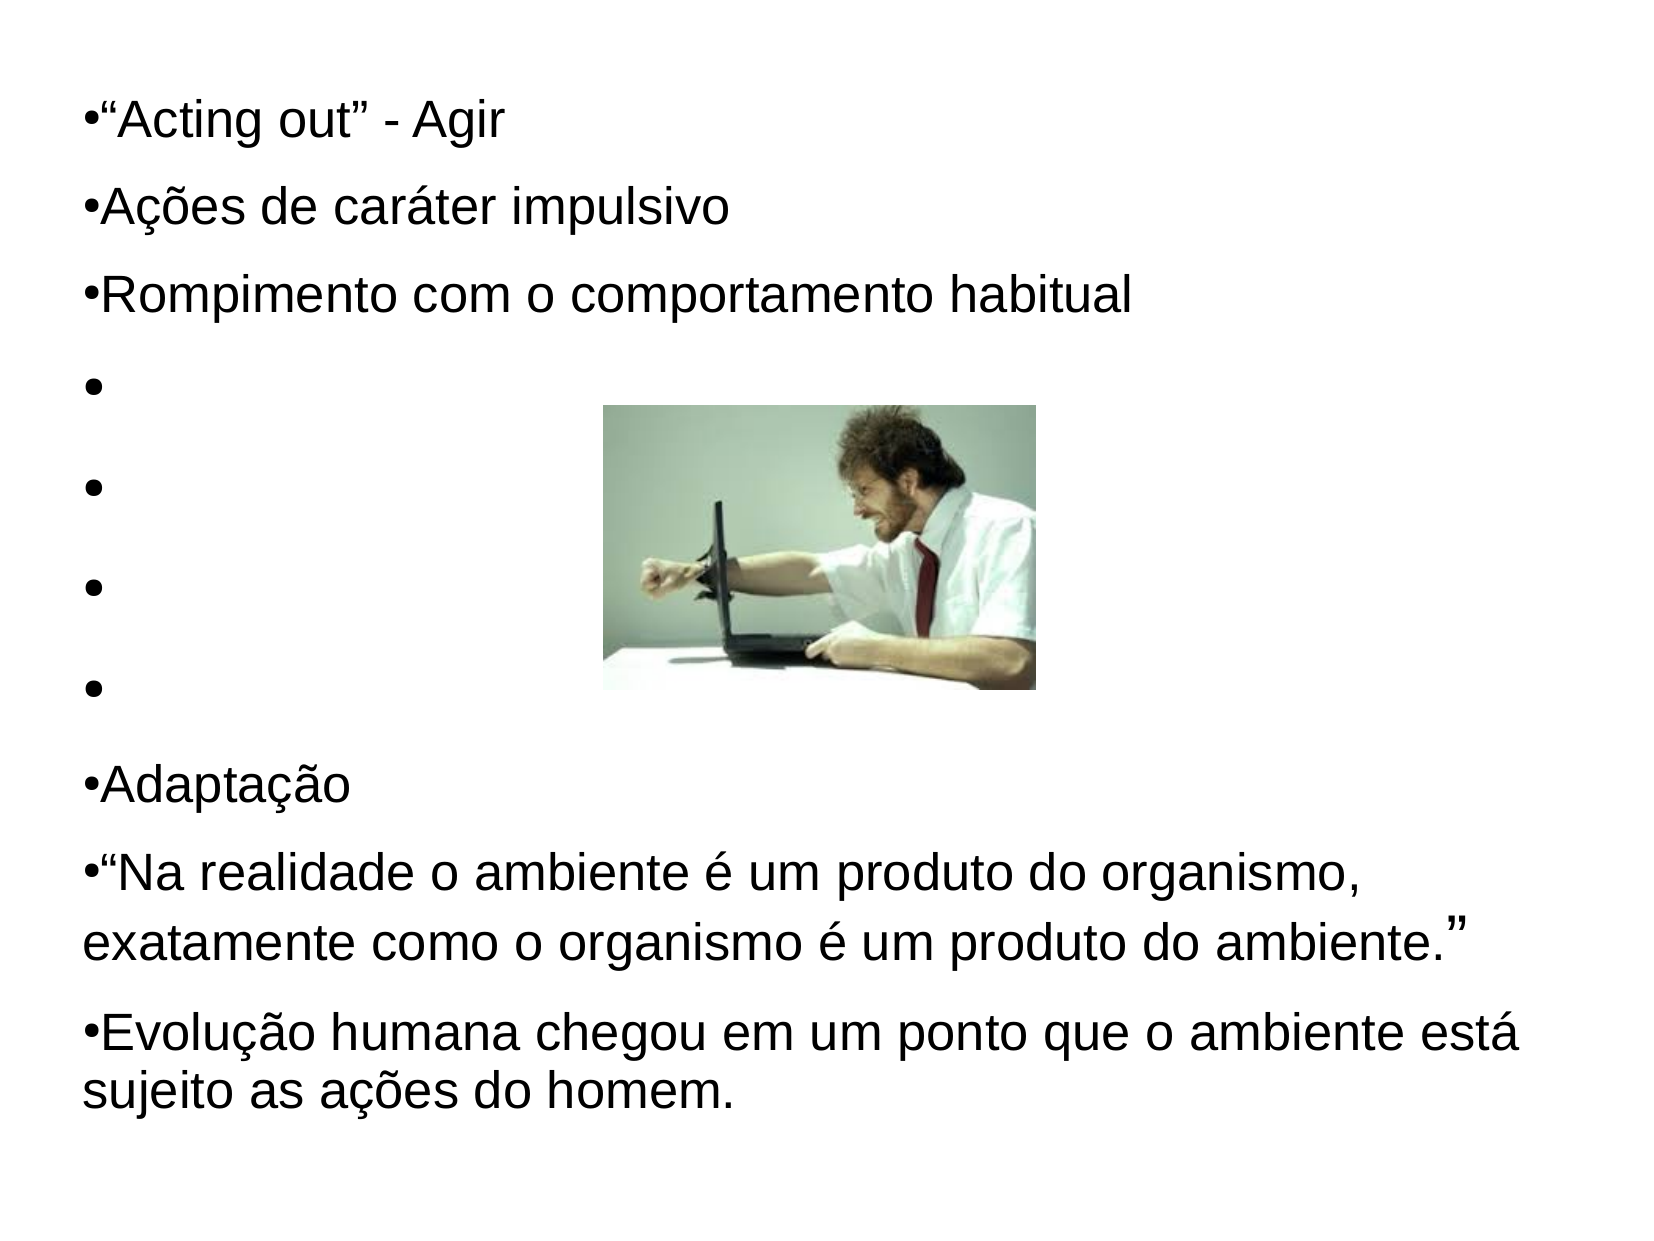

# “Acting out” - Agir
Ações de caráter impulsivo
Rompimento com o comportamento habitual
Adaptação
“Na realidade o ambiente é um produto do organismo, exatamente como o organismo é um produto do ambiente.”
Evolução humana chegou em um ponto que o ambiente está sujeito as ações do homem.